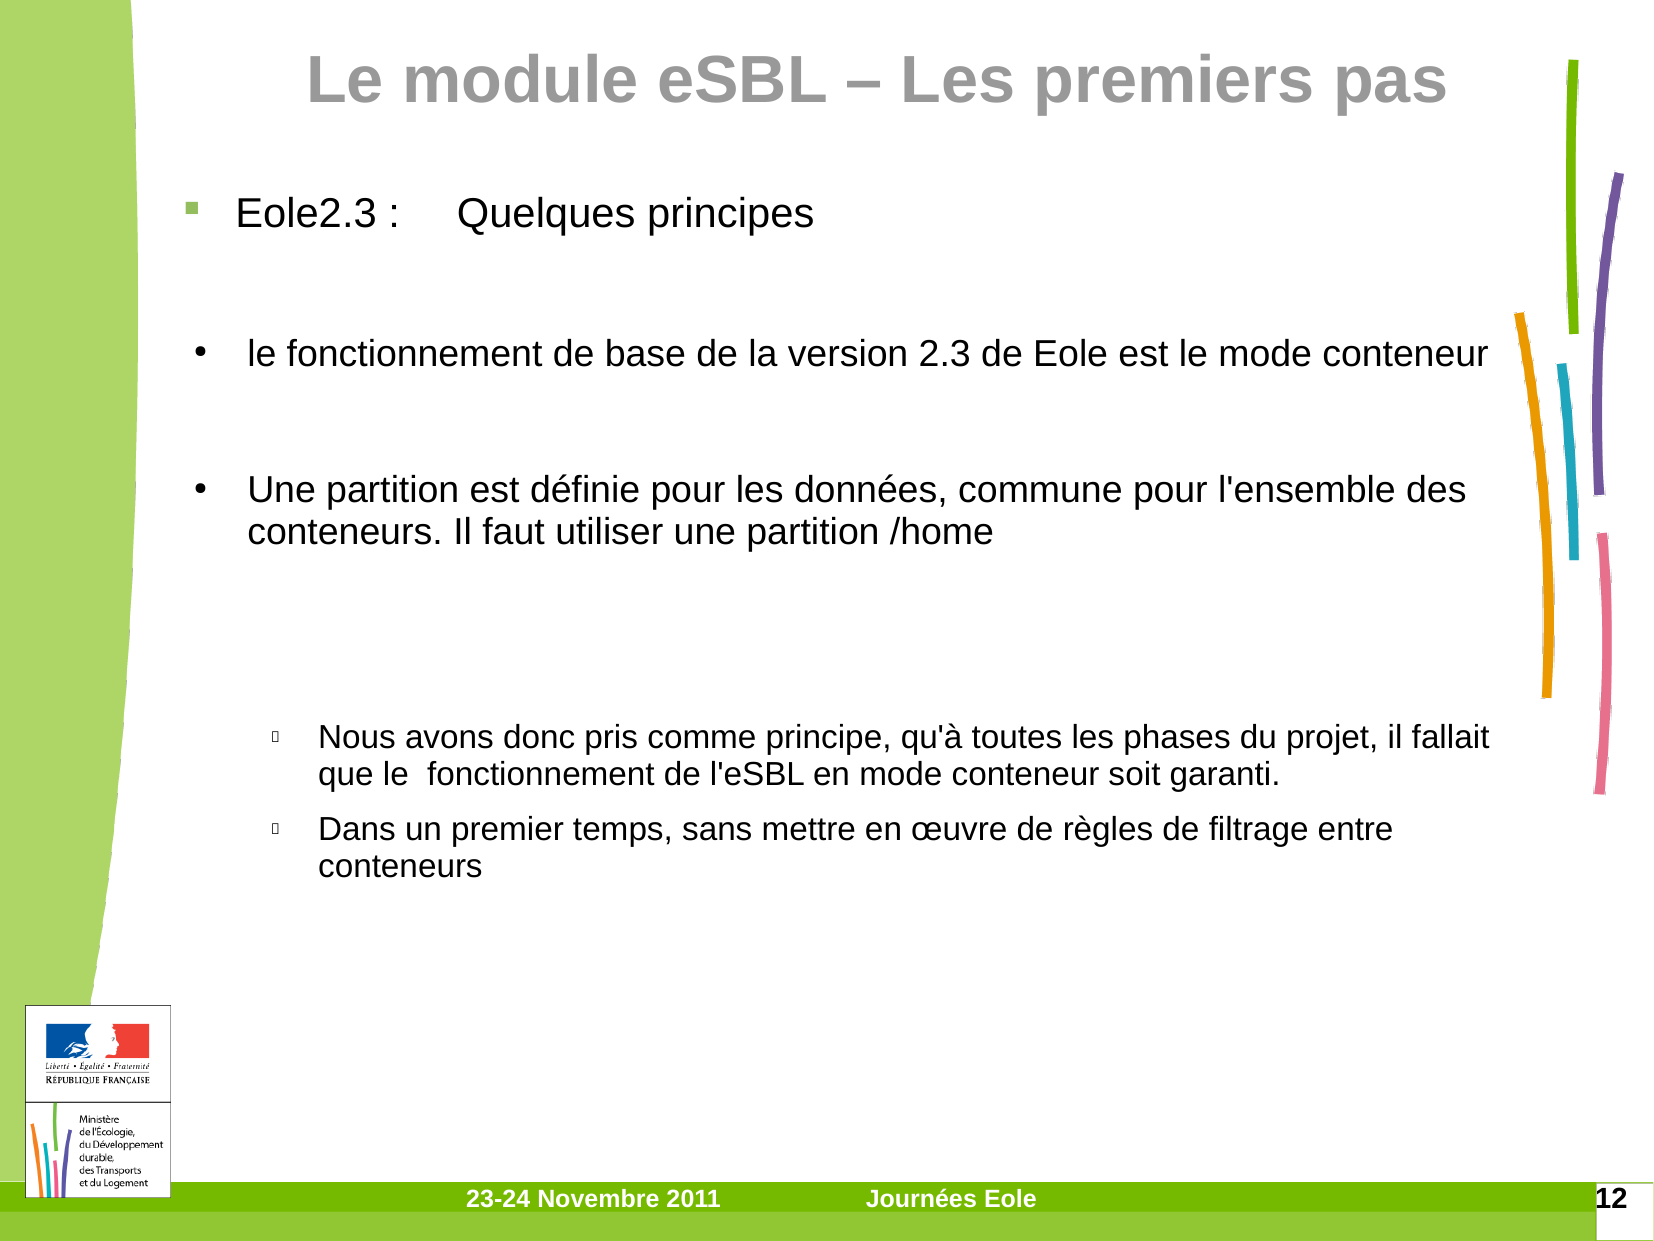

# Le module eSBL – Les premiers pas
Eole2.3 :	Quelques principes
le fonctionnement de base de la version 2.3 de Eole est le mode conteneur
Une partition est définie pour les données, commune pour l'ensemble des conteneurs. Il faut utiliser une partition /home
Nous avons donc pris comme principe, qu'à toutes les phases du projet, il fallait que le fonctionnement de l'eSBL en mode conteneur soit garanti.
Dans un premier temps, sans mettre en œuvre de règles de filtrage entre conteneurs
12
 SG/SPSSI/PSI septembre 2011
Schéma directeur des SI